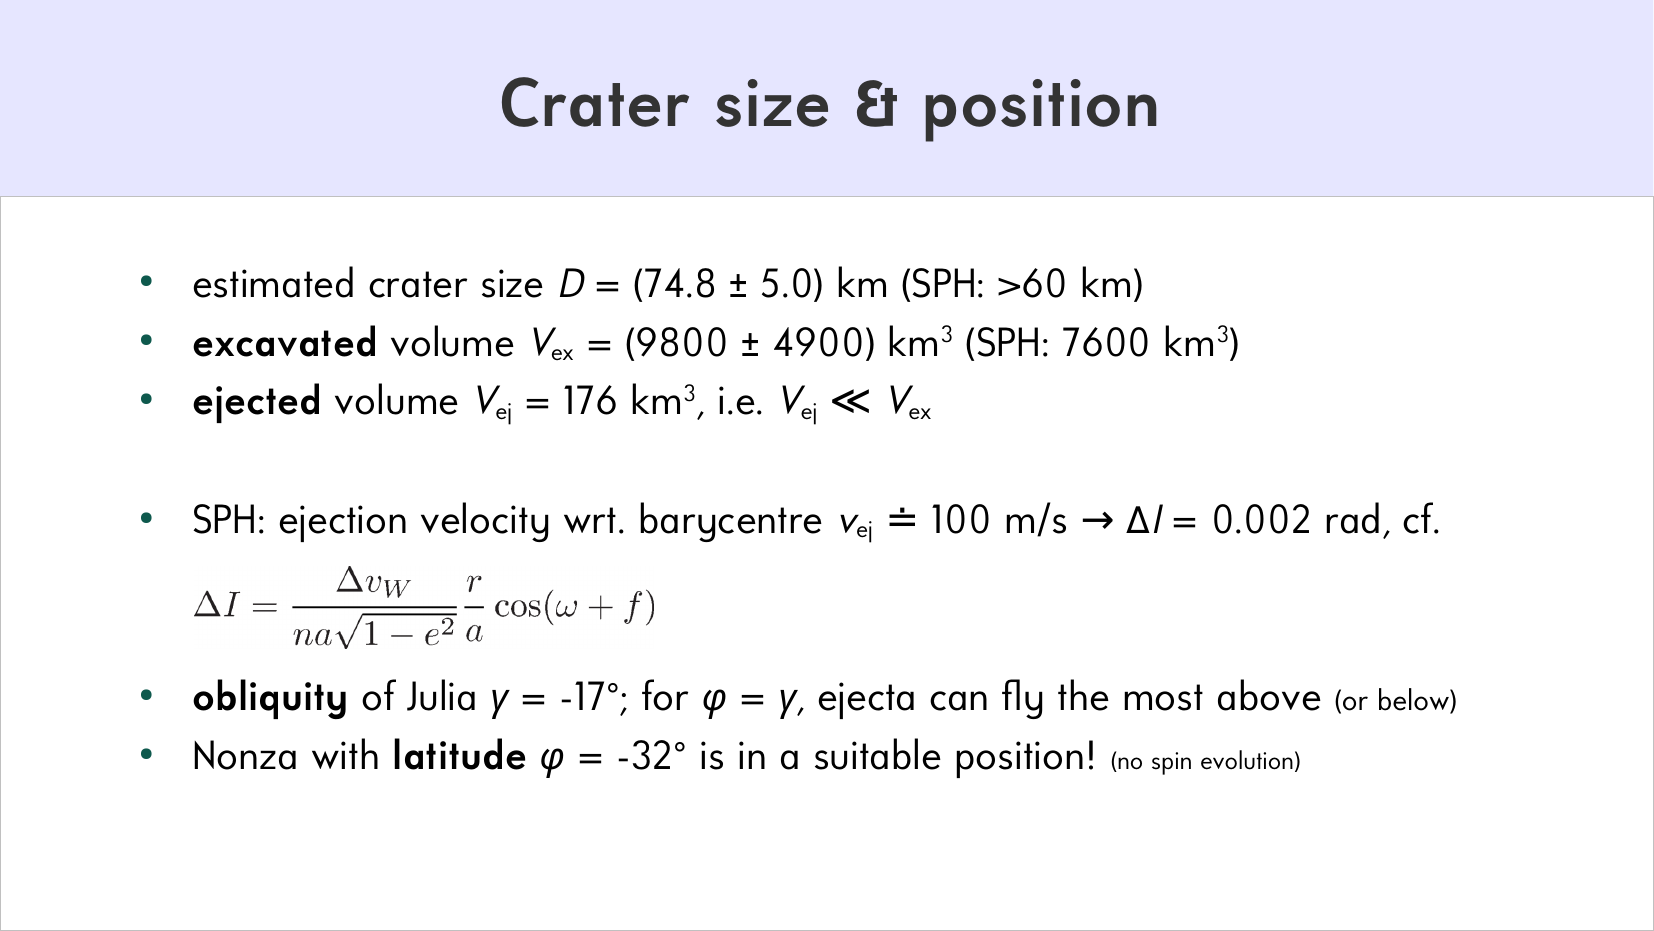

# Crater size & position
estimated crater size D = (74.8 ± 5.0) km (SPH: >60 km)
excavated volume Vex = (9800 ± 4900) km3 (SPH: 7600 km3)
ejected volume Vej = 176 km3, i.e. Vej ≪ Vex
SPH: ejection velocity wrt. barycentre vej ≐ 100 m/s → ΔI = 0.002 rad, cf.
obliquity of Julia γ = -17°; for φ = γ, ejecta can fly the most above (or below)
Nonza with latitude φ = -32° is in a suitable position! (no spin evolution)